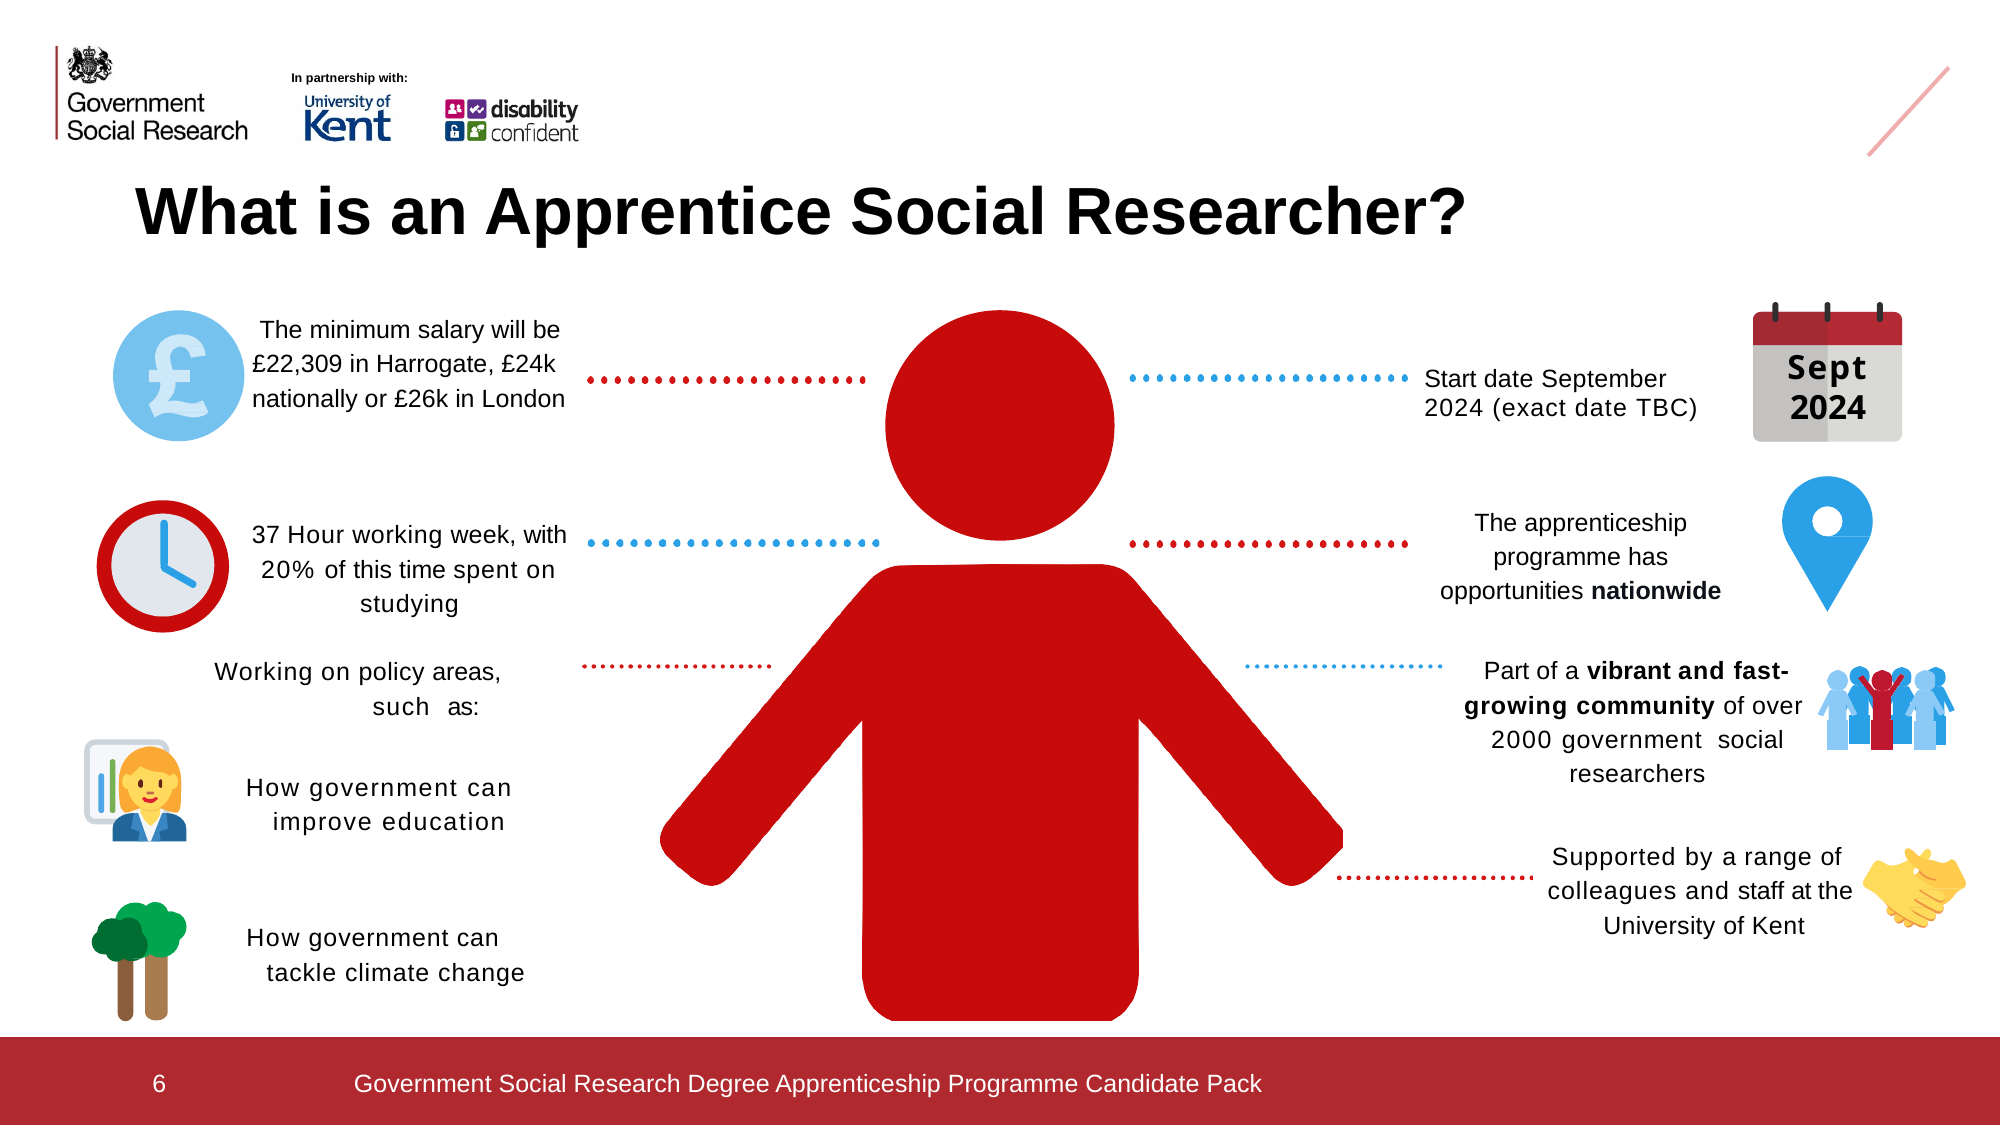

# What is an Apprentice Social Researcher?
The minimum salary will be £22,309 in Harrogate, £24k nationally or £26k in London
Sept 2024
Start date September  2024 (exact date TBC)
The apprenticeship programme has opportunities nationwide
37 Hour working week, with 20% of this time spent on studying
Part of a vibrant and fast- growing community of over 2000 government social researchers
Working on policy areas, such as:
How government can improve education
Supported by a range of colleagues and staff at the University of Kent
How government can tackle climate change
6
Government Social Research Degree Apprenticeship Programme Candidate Pack